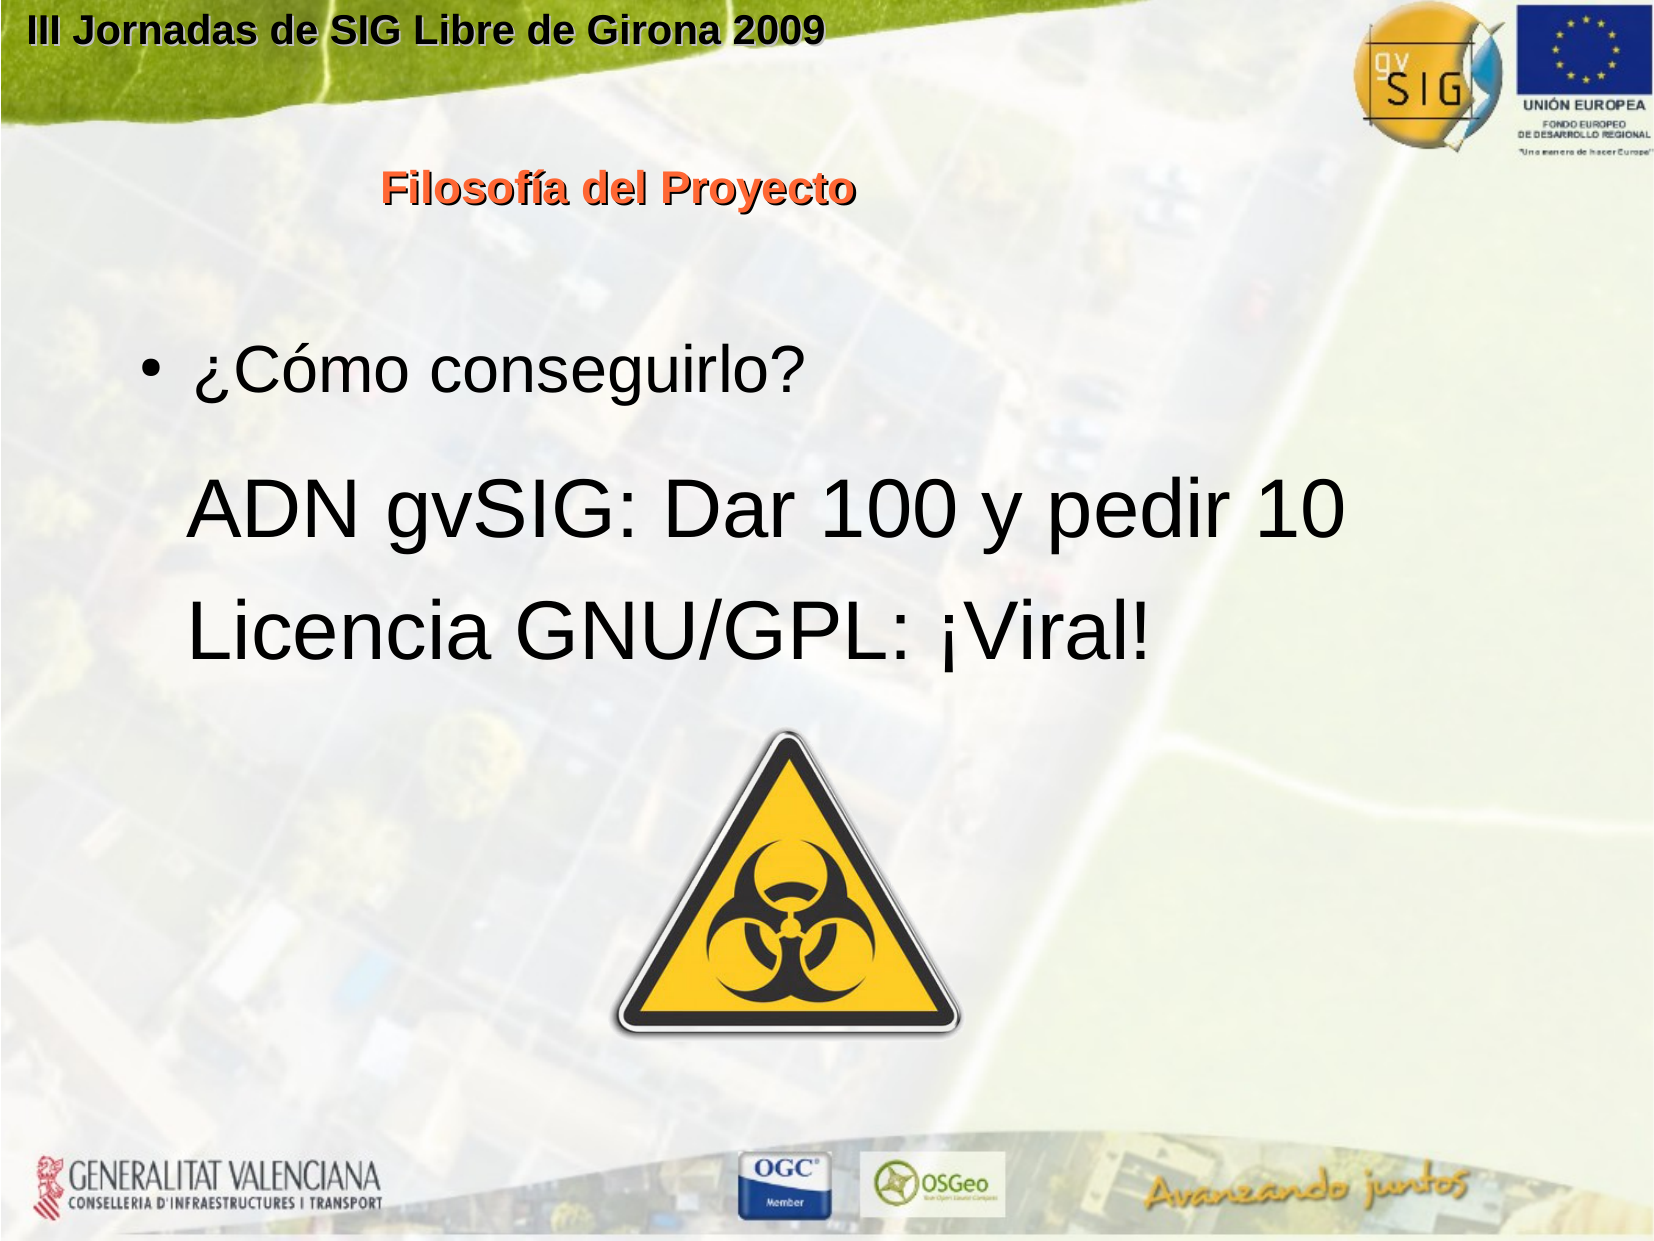

#
Filosofía del Proyecto
¿Cómo conseguirlo?
ADN gvSIG: Dar 100 y pedir 10
Licencia GNU/GPL: ¡Viral!